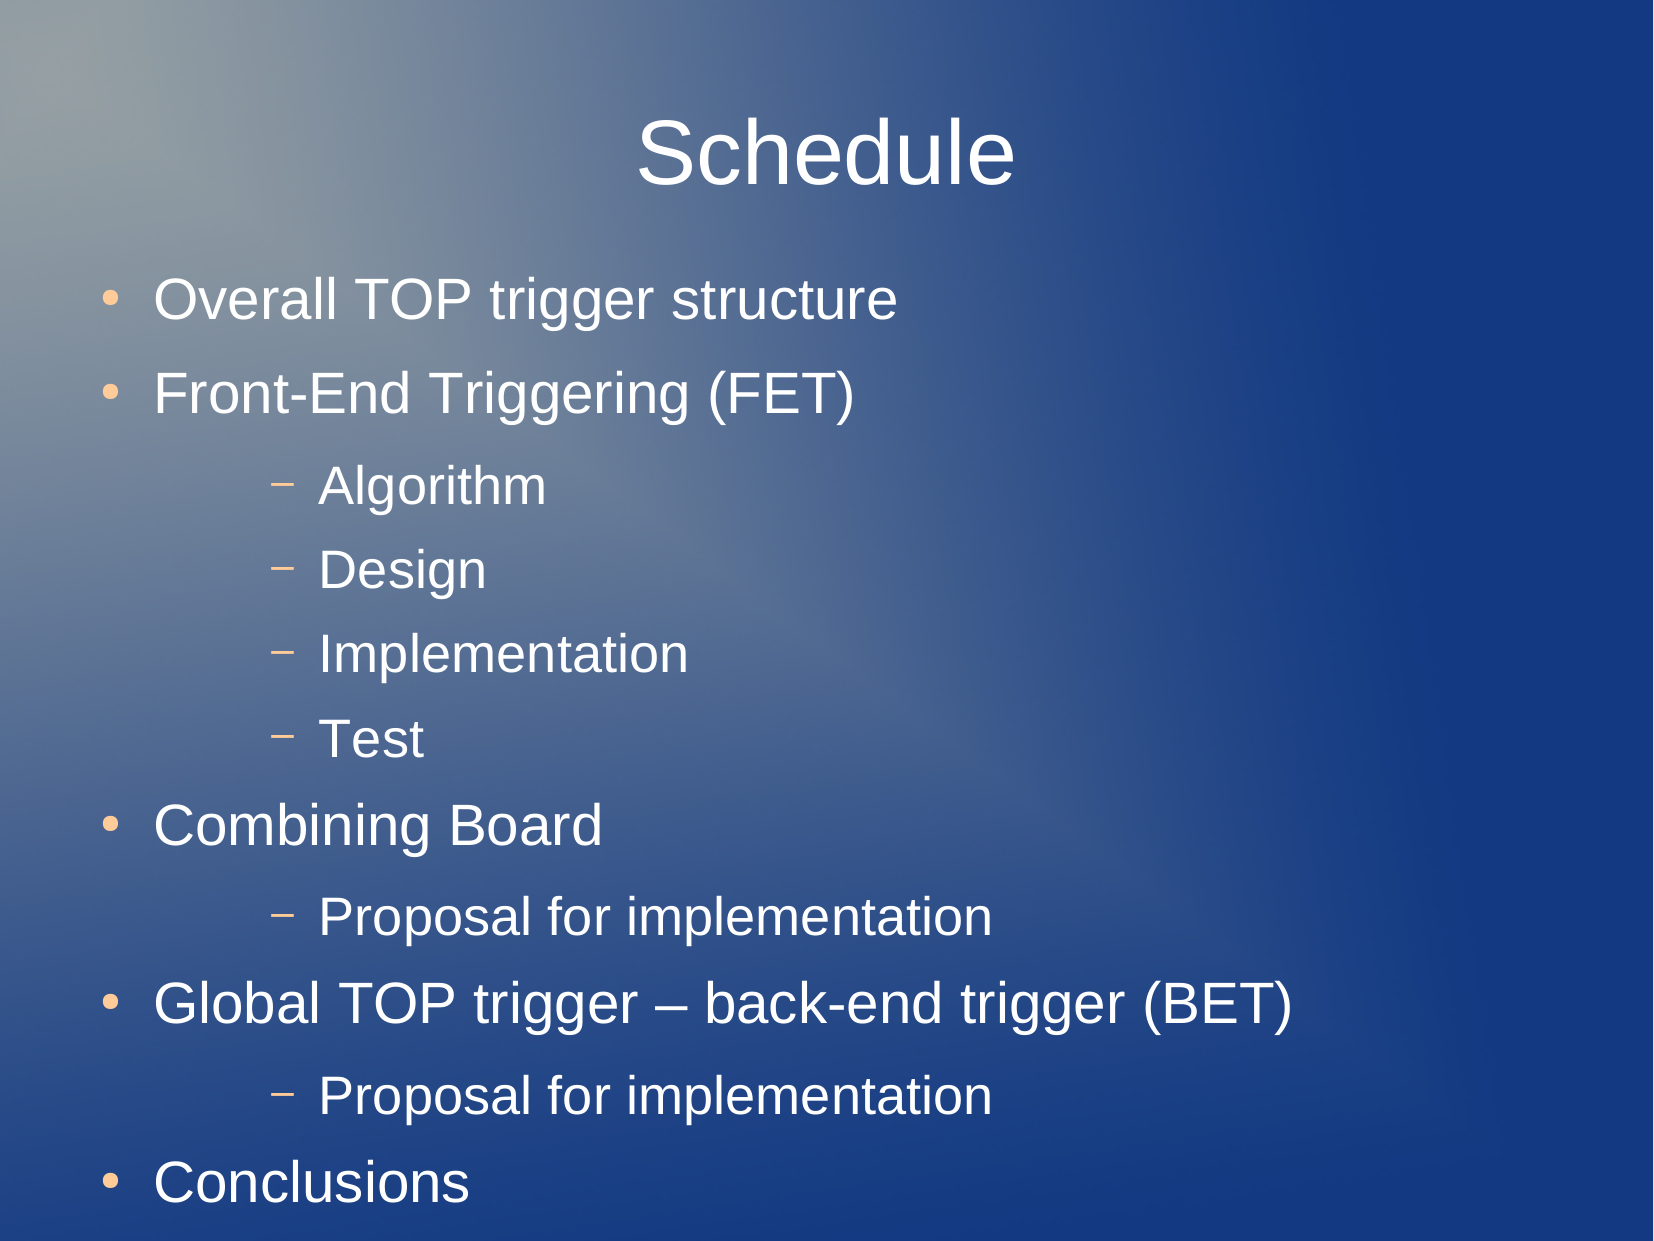

# Schedule
Overall TOP trigger structure
Front-End Triggering (FET)
Algorithm
Design
Implementation
Test
Combining Board
Proposal for implementation
Global TOP trigger – back-end trigger (BET)
Proposal for implementation
Conclusions